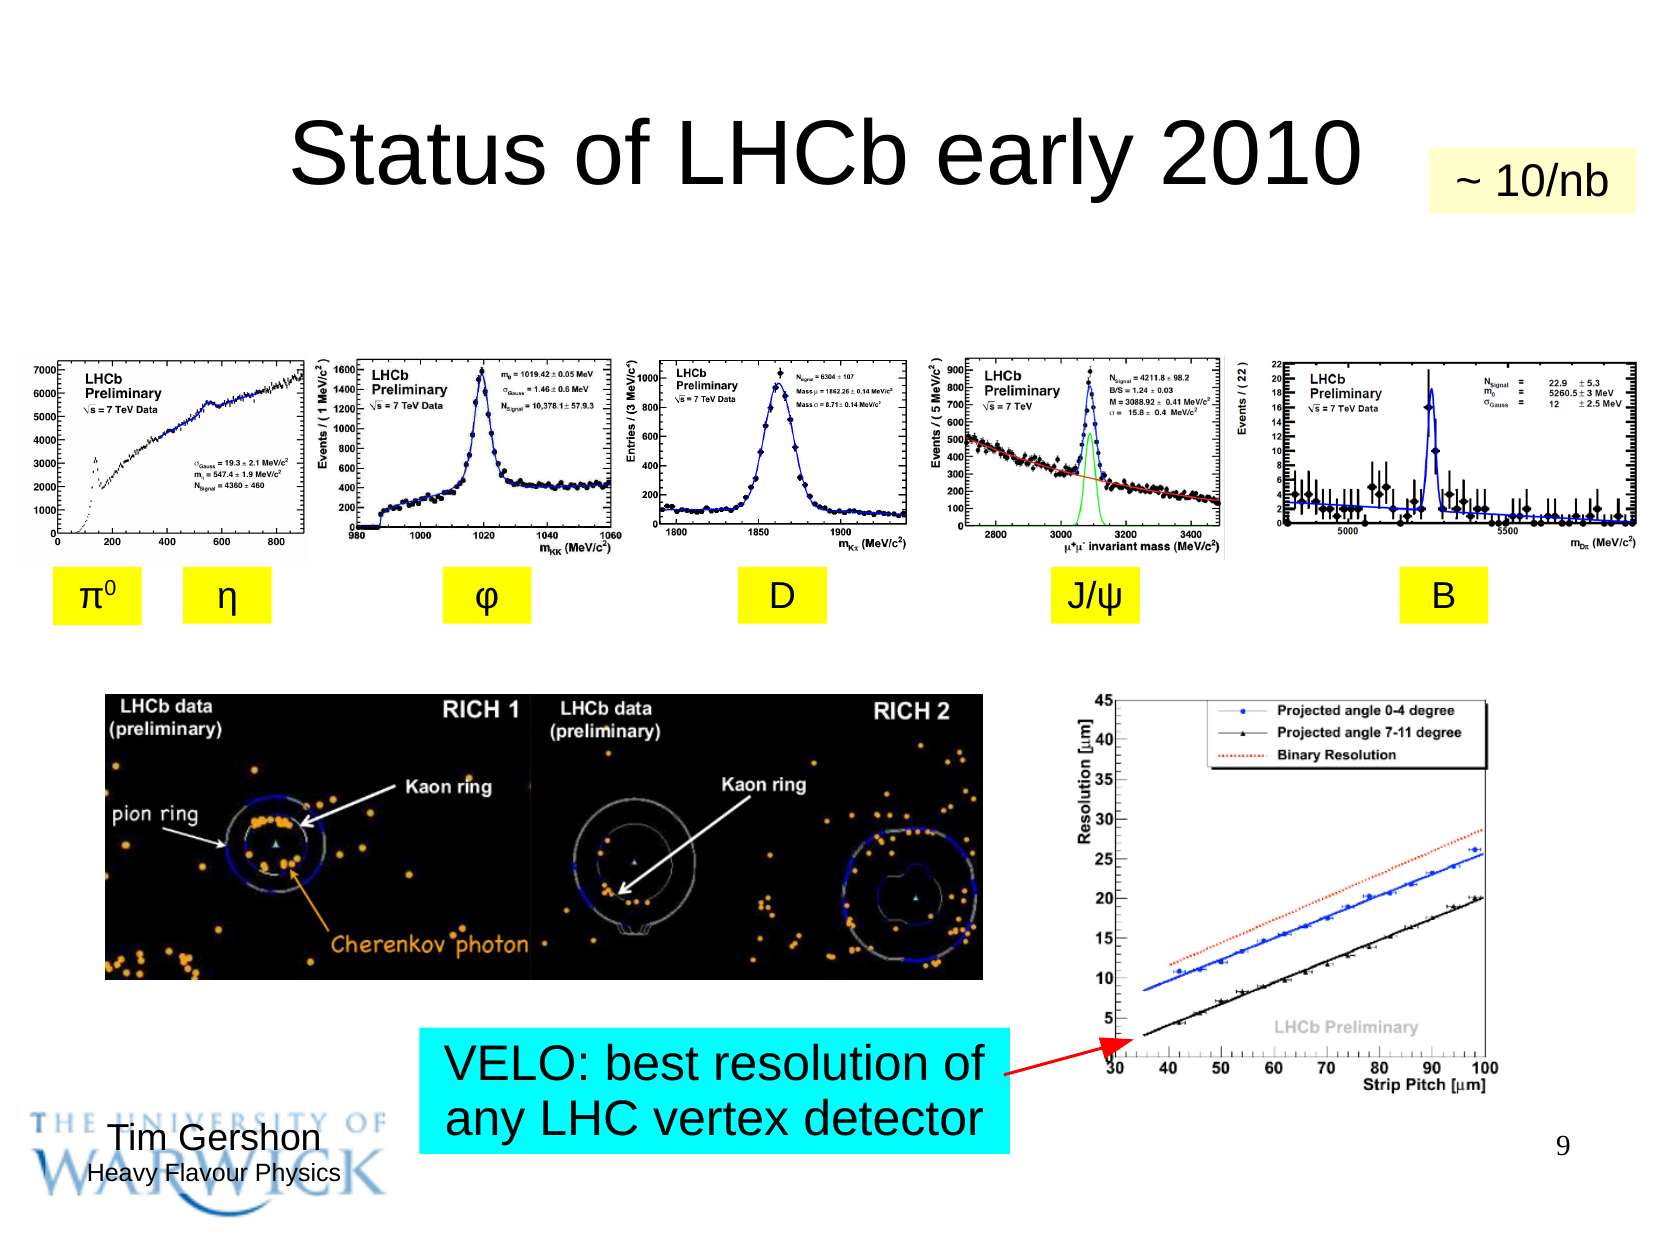

# Status of LHCb early 2010
~ 10/nb
π0
η
φ
D
J/ψ
B
VELO: best resolution of any LHC vertex detector
Tim Gershon
Heavy Flavour Physics
9